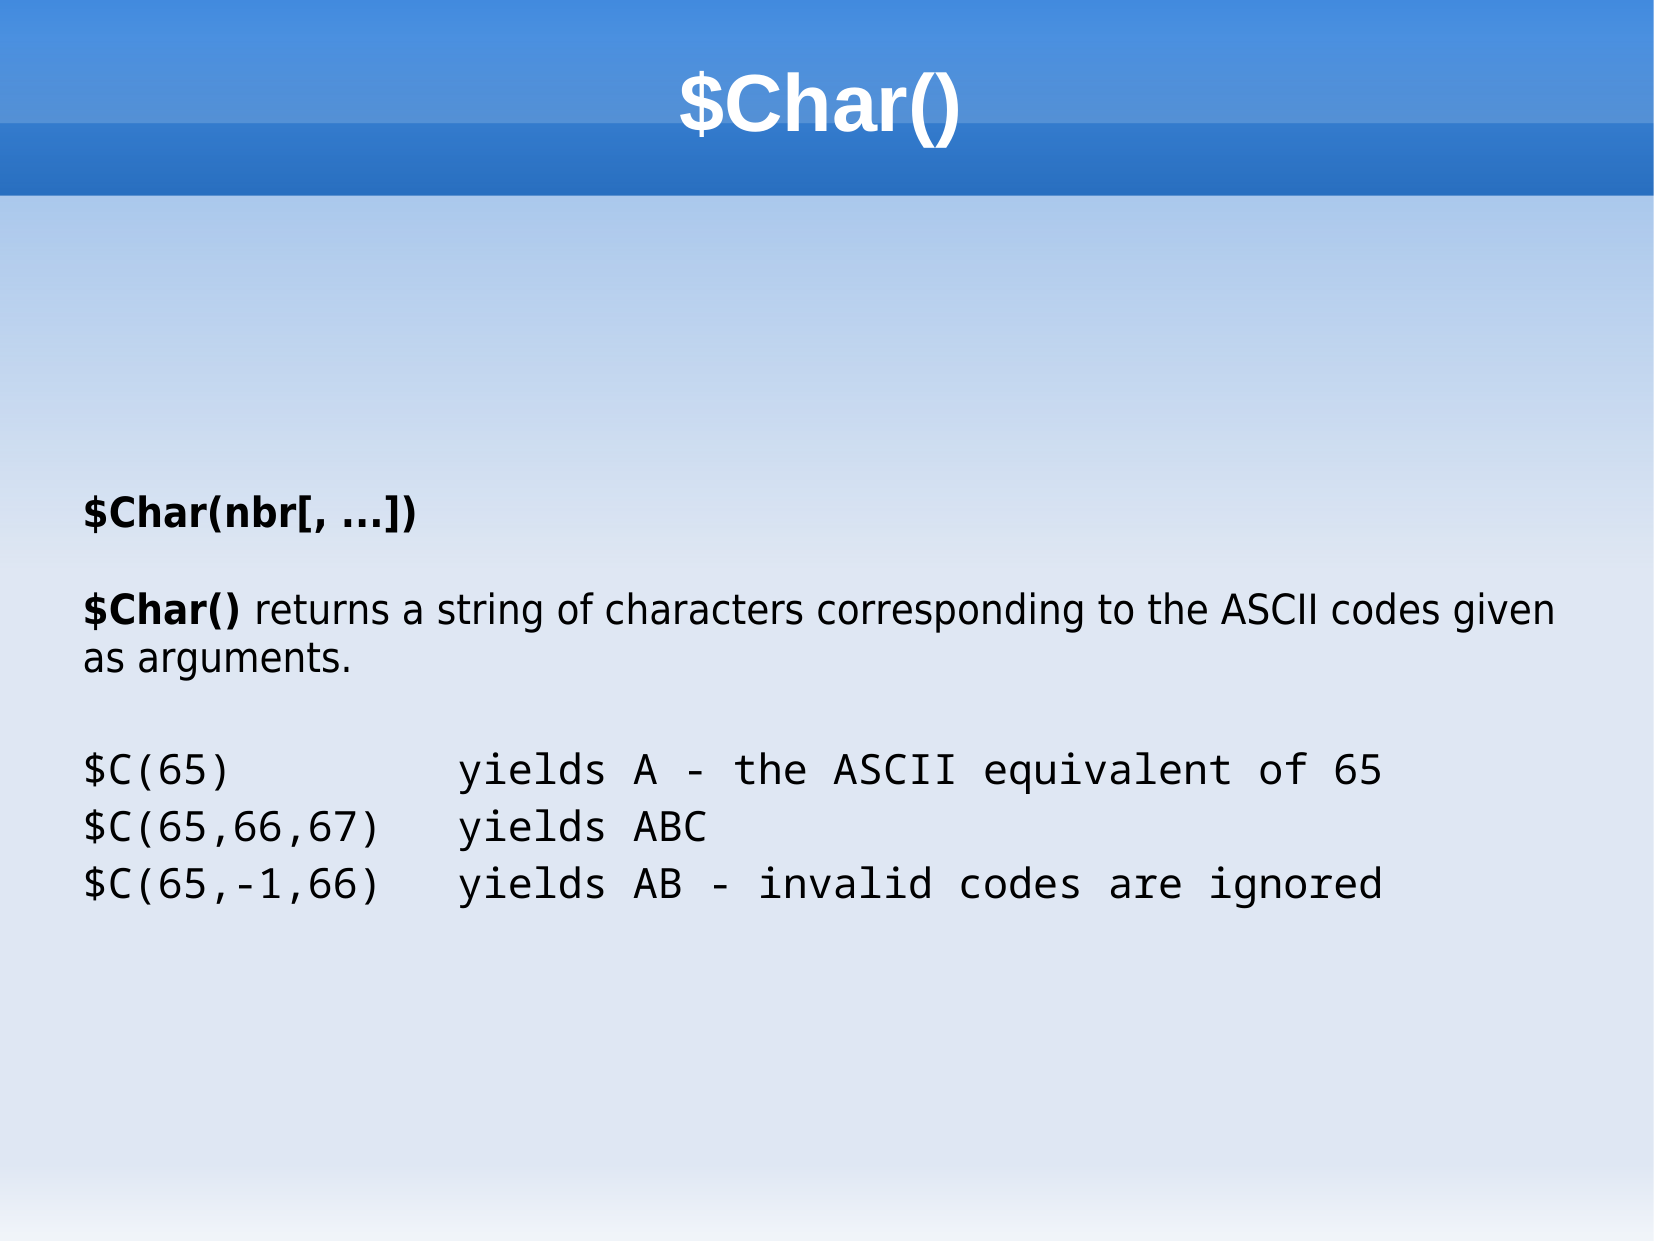

# $Char()
$Char(nbr[, ...])
$Char() returns a string of characters corresponding to the ASCII codes given as arguments.
$C(65)			yields A - the ASCII equivalent of 65
$C(65,66,67)	yields ABC
$C(65,-1,66)	yields AB - invalid codes are ignored